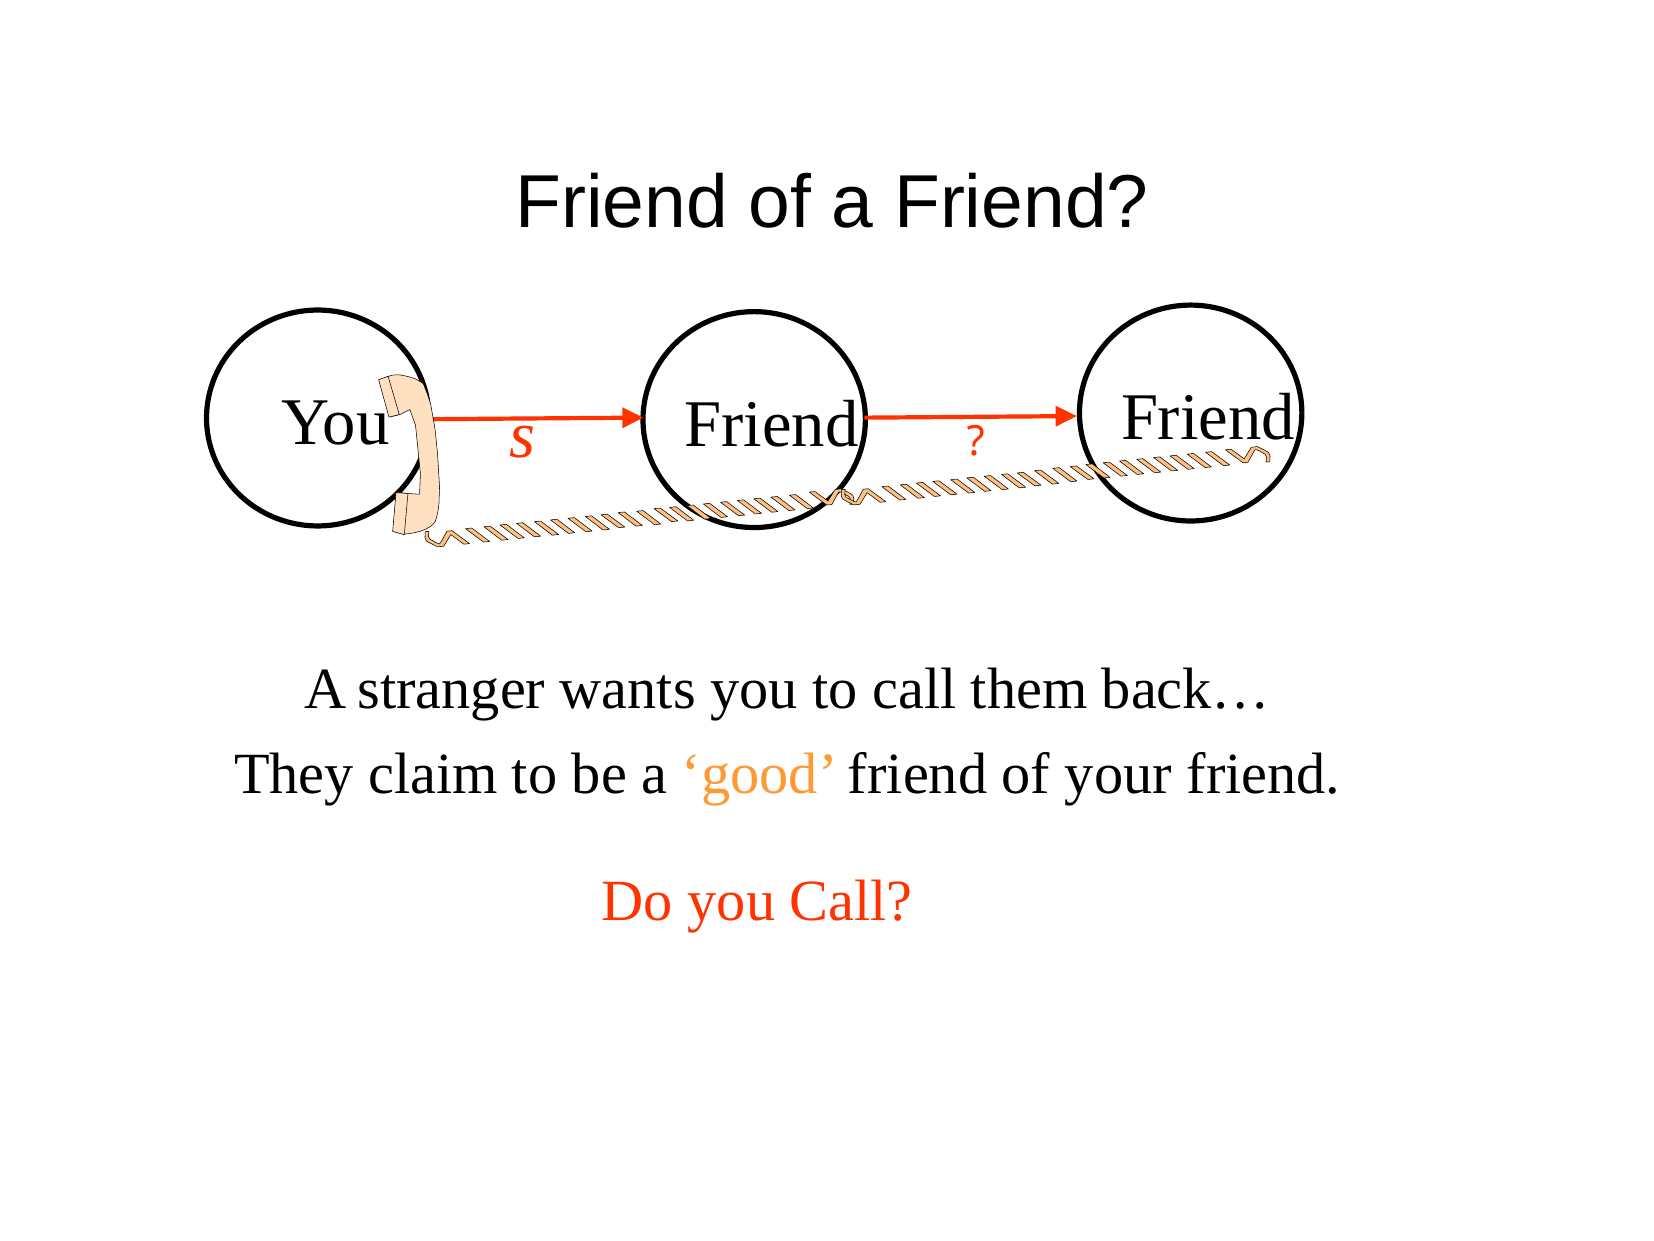

Friend of a Friend?
Friend
You
Friend
s
?
A stranger wants you to call them back…
They claim to be a ‘good’ friend of your friend.
Do you Call?